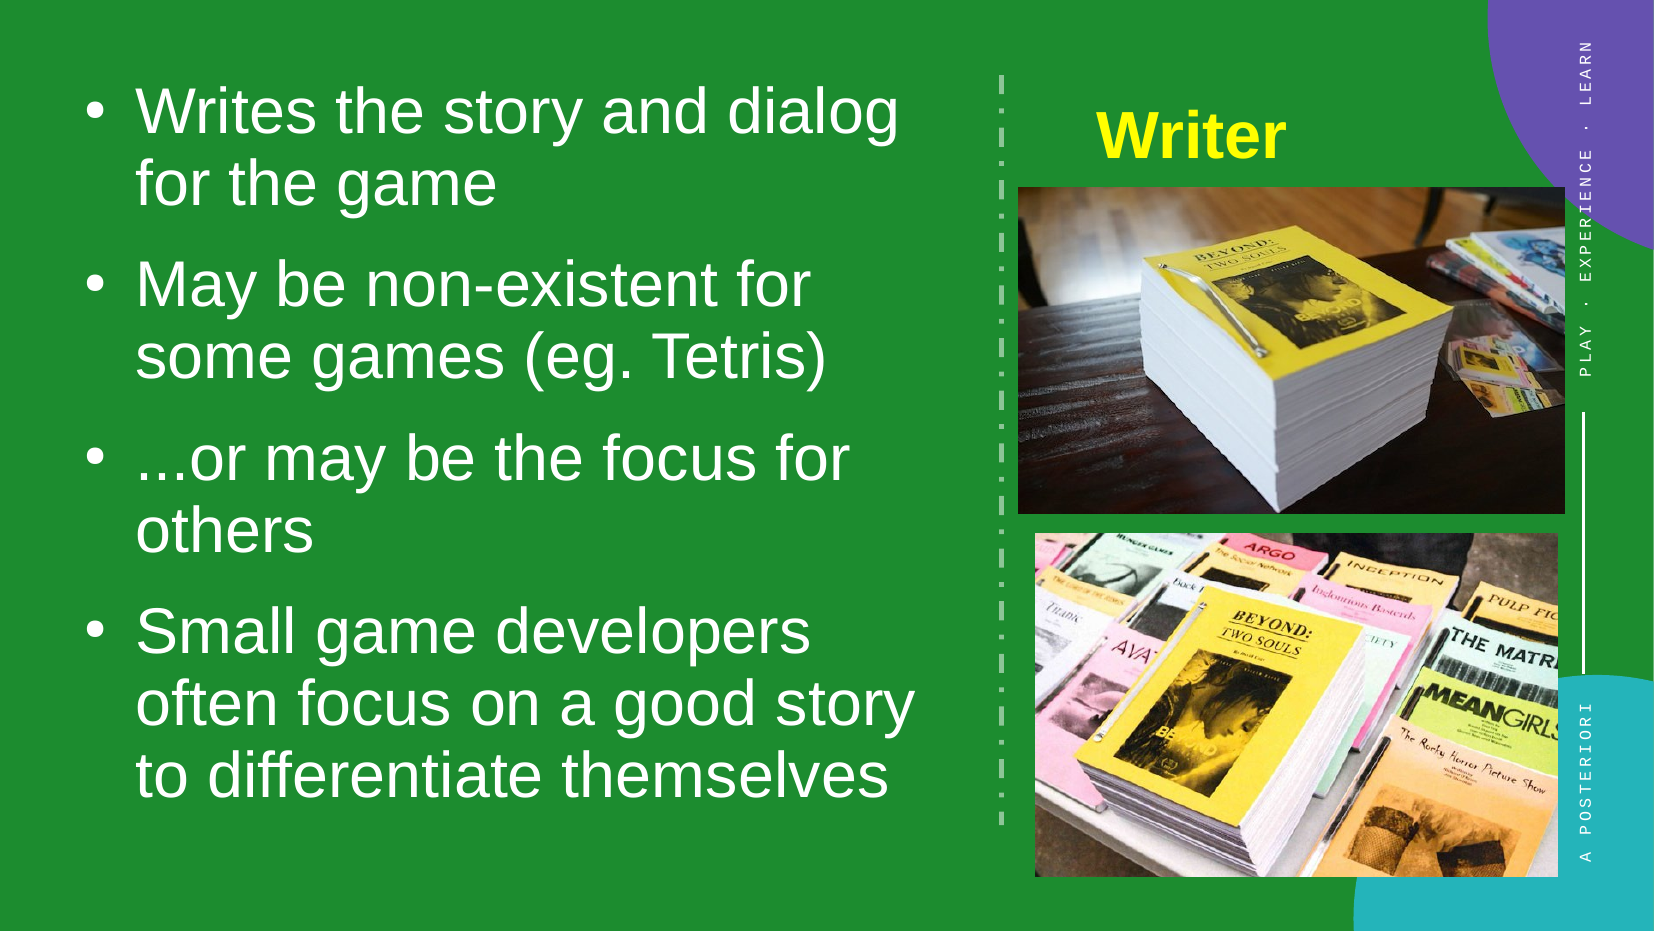

# Writer
Writes the story and dialog for the game
May be non-existent for some games (eg. Tetris)
...or may be the focus for others
Small game developers often focus on a good story to differentiate themselves